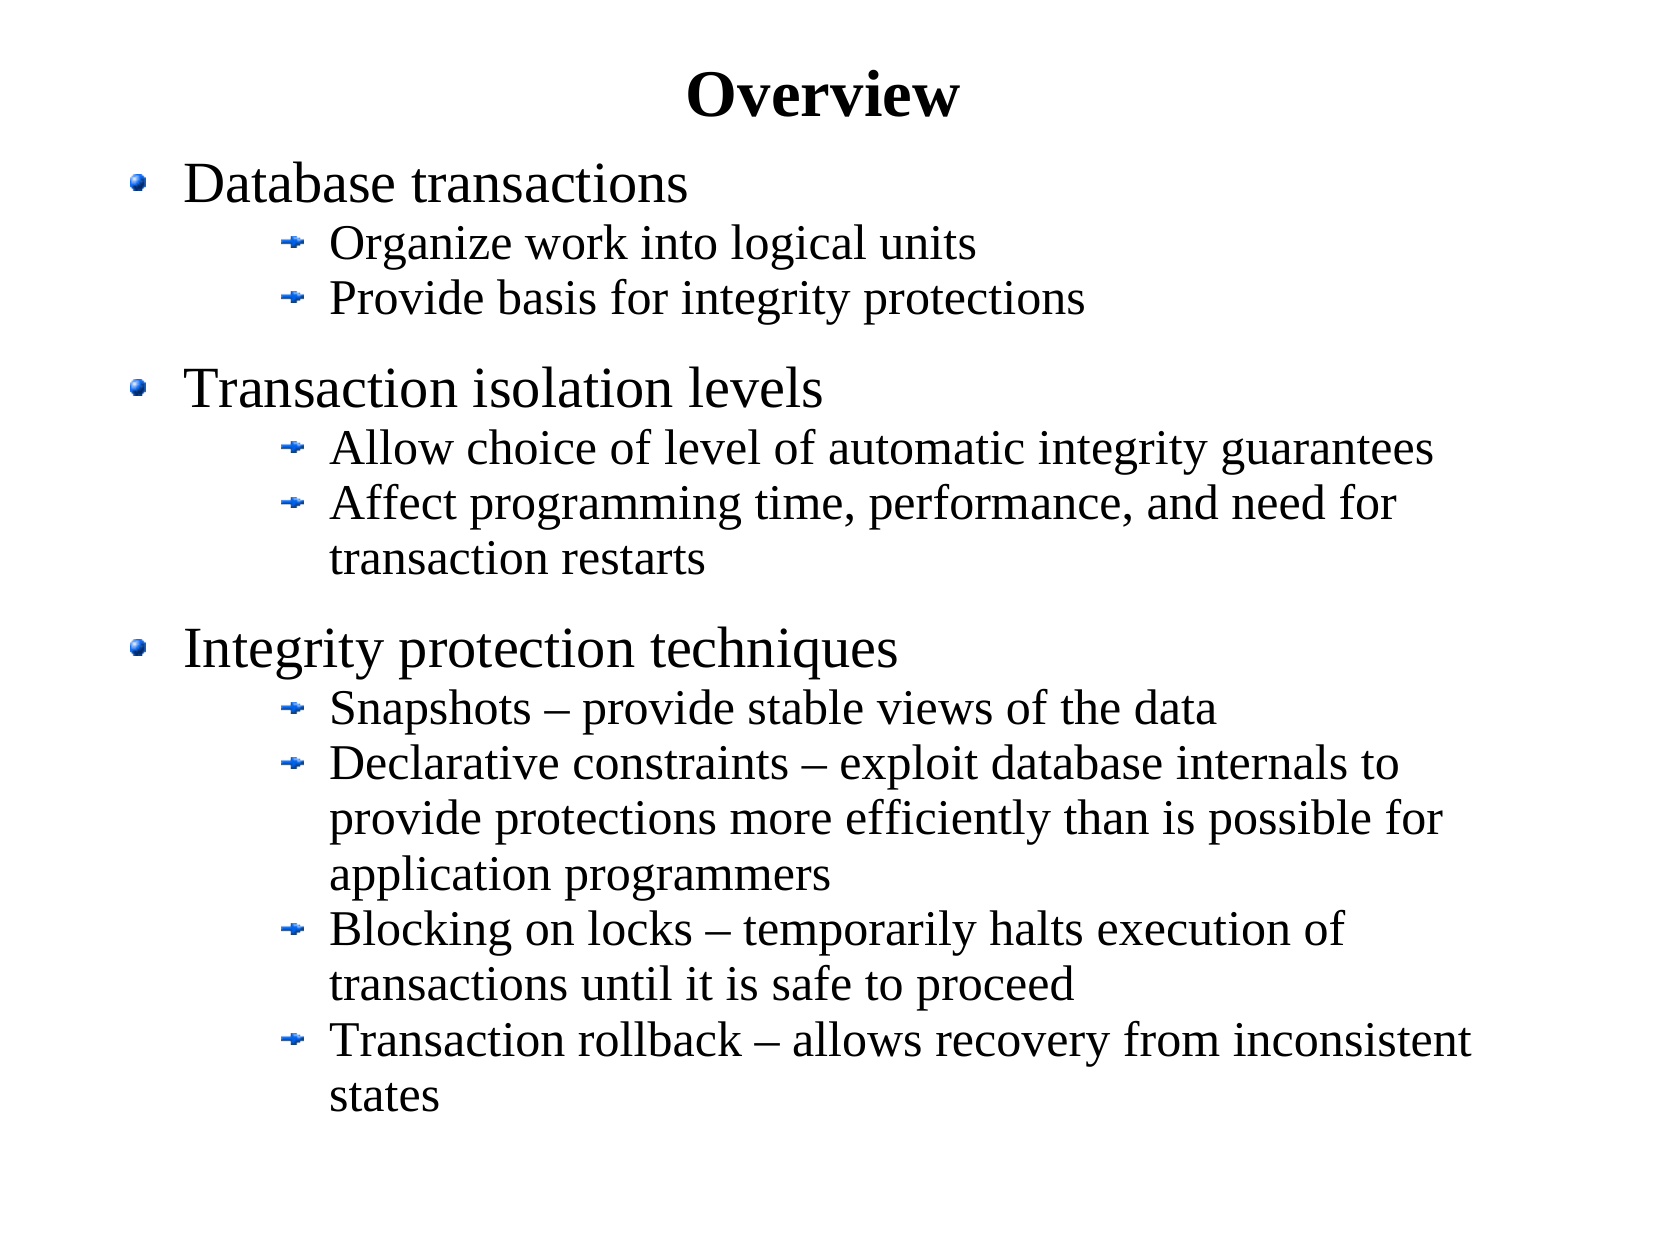

# Overview
Database transactions
Organize work into logical units
Provide basis for integrity protections
Transaction isolation levels
Allow choice of level of automatic integrity guarantees
Affect programming time, performance, and need for transaction restarts
Integrity protection techniques
Snapshots – provide stable views of the data
Declarative constraints – exploit database internals to provide protections more efficiently than is possible for application programmers
Blocking on locks – temporarily halts execution of transactions until it is safe to proceed
Transaction rollback – allows recovery from inconsistent states